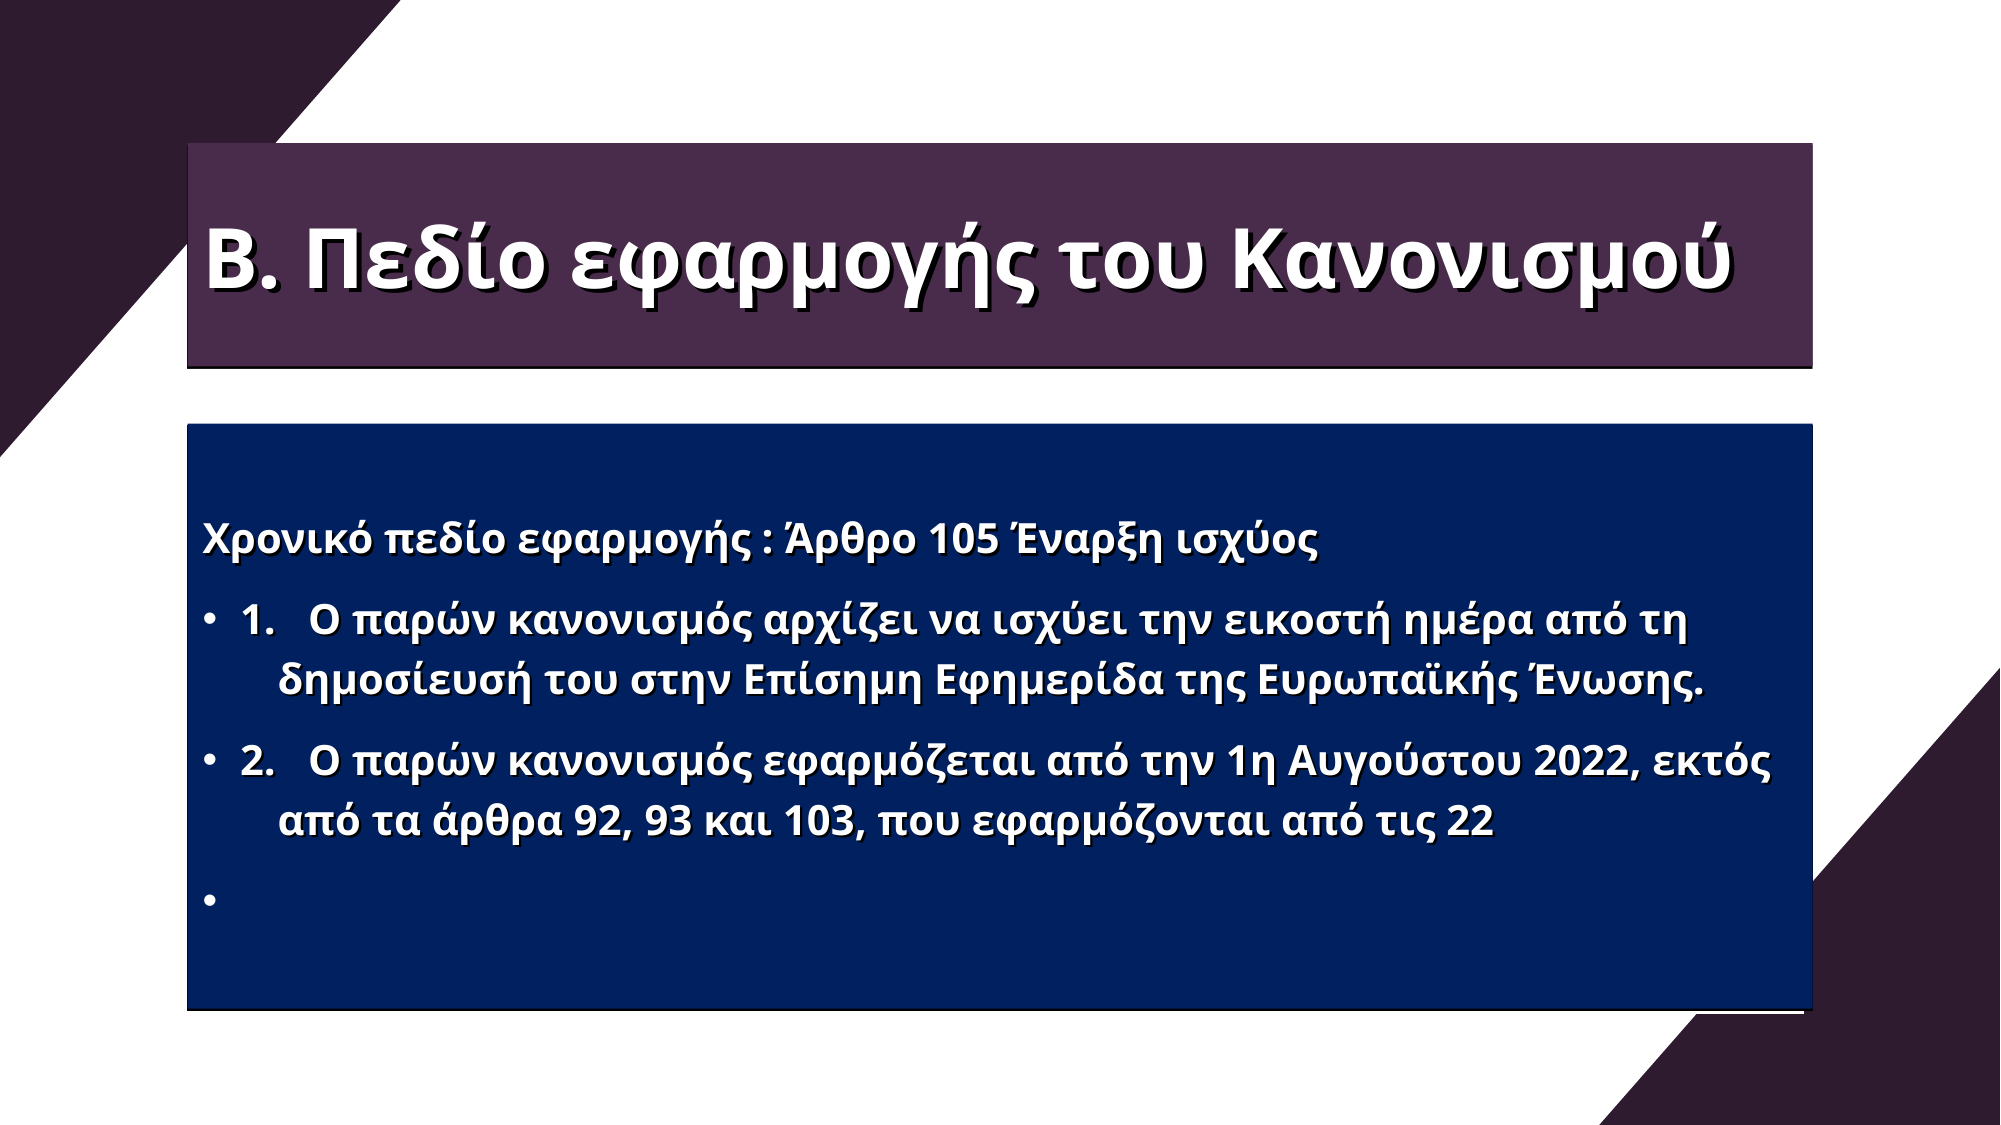

# Β. Πεδίο εφαρμογής του Κανονισμού
Χρονικό πεδίο εφαρμογής : Άρθρο 105 Έναρξη ισχύος
1. Ο παρών κανονισμός αρχίζει να ισχύει την εικοστή ημέρα από τη δημοσίευσή του στην Επίσημη Εφημερίδα της Ευρωπαϊκής Ένωσης.
2. Ο παρών κανονισμός εφαρμόζεται από την 1η Αυγούστου 2022, εκτός από τα άρθρα 92, 93 και 103, που εφαρμόζονται από τις 22